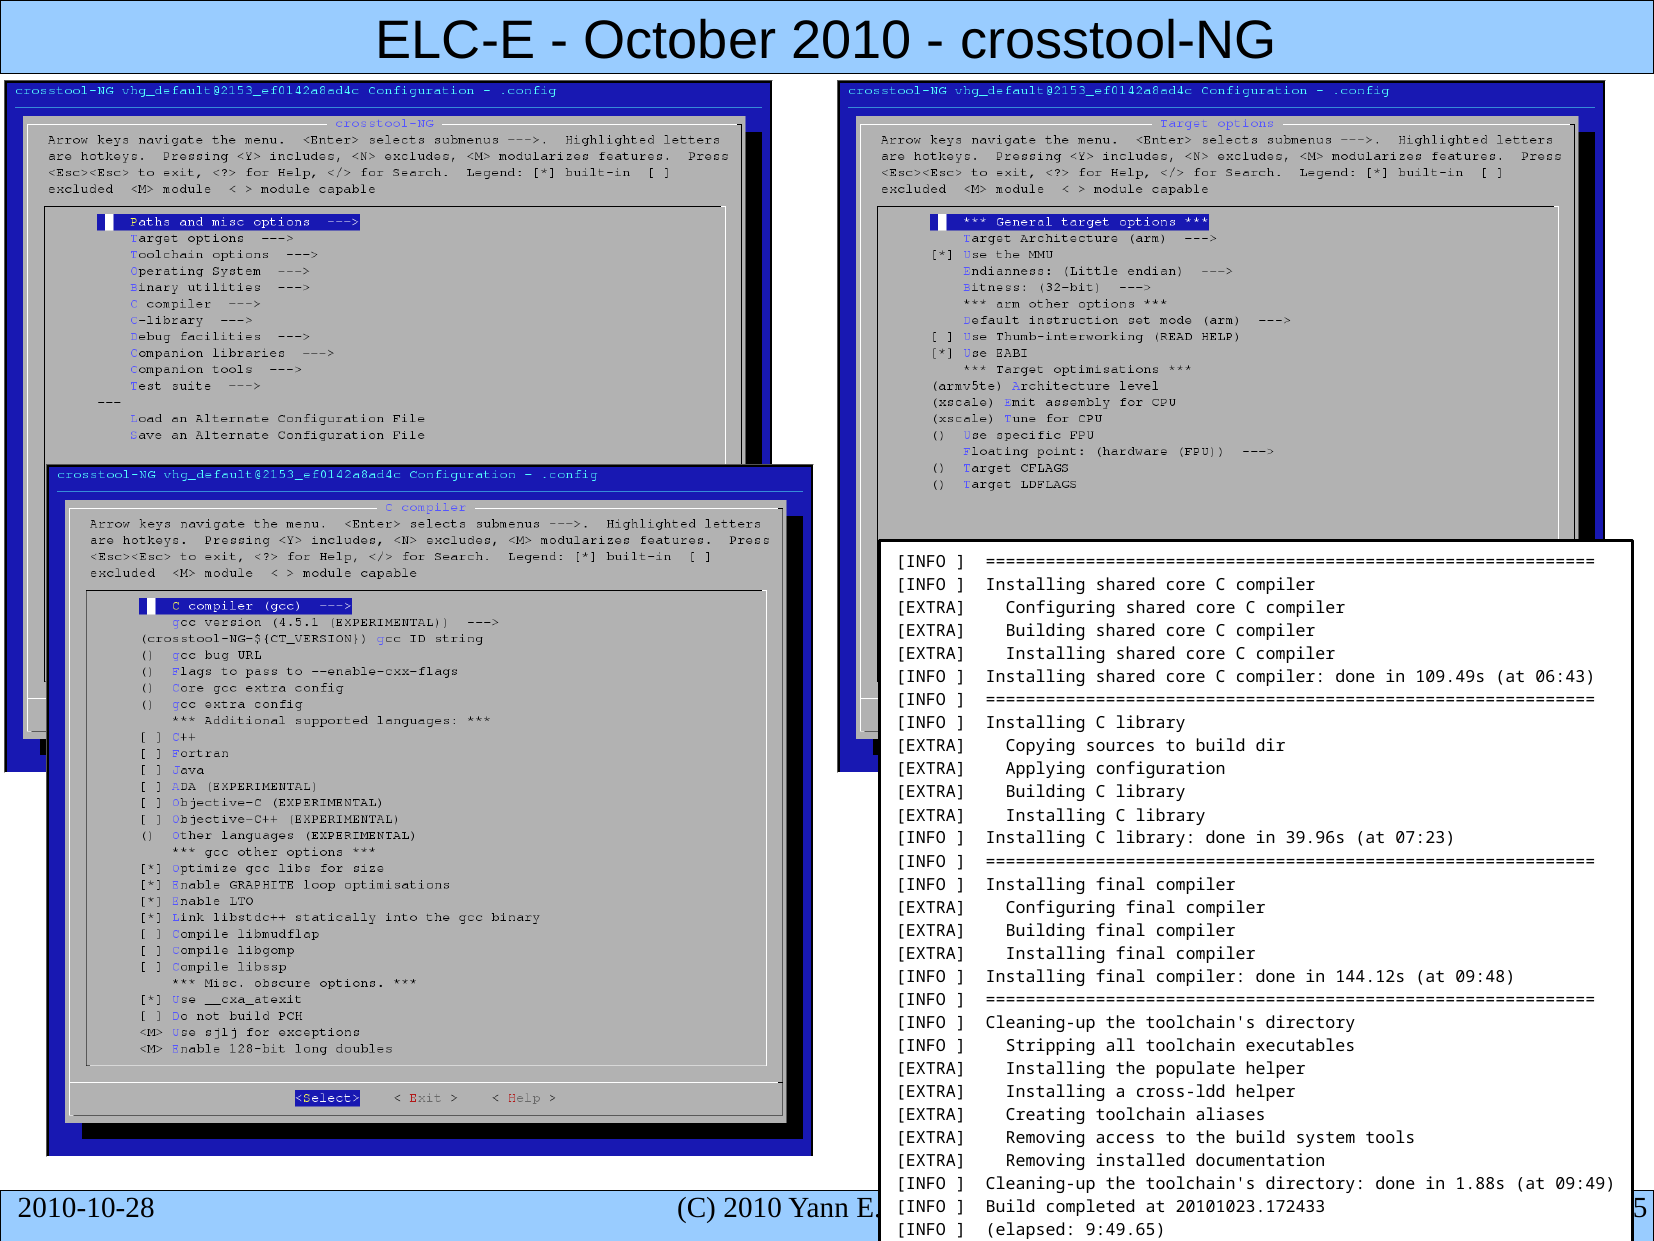

# ELC-E - October 2010 - crosstool-NG
[INFO ] =============================================================
[INFO ] Installing shared core C compiler
[EXTRA] Configuring shared core C compiler
[EXTRA] Building shared core C compiler
[EXTRA] Installing shared core C compiler
[INFO ] Installing shared core C compiler: done in 109.49s (at 06:43)
[INFO ] =============================================================
[INFO ] Installing C library
[EXTRA] Copying sources to build dir
[EXTRA] Applying configuration
[EXTRA] Building C library
[EXTRA] Installing C library
[INFO ] Installing C library: done in 39.96s (at 07:23)
[INFO ] =============================================================
[INFO ] Installing final compiler
[EXTRA] Configuring final compiler
[EXTRA] Building final compiler
[EXTRA] Installing final compiler
[INFO ] Installing final compiler: done in 144.12s (at 09:48)
[INFO ] =============================================================
[INFO ] Cleaning-up the toolchain's directory
[INFO ] Stripping all toolchain executables
[EXTRA] Installing the populate helper
[EXTRA] Installing a cross-ldd helper
[EXTRA] Creating toolchain aliases
[EXTRA] Removing access to the build system tools
[EXTRA] Removing installed documentation
[INFO ] Cleaning-up the toolchain's directory: done in 1.88s (at 09:49)
[INFO ] Build completed at 20101023.172433
[INFO ] (elapsed: 9:49.65)
[INFO ] Finishing installation (may take a few seconds)...
2010-10-28
(C) 2010 Yann E. MORIN
5